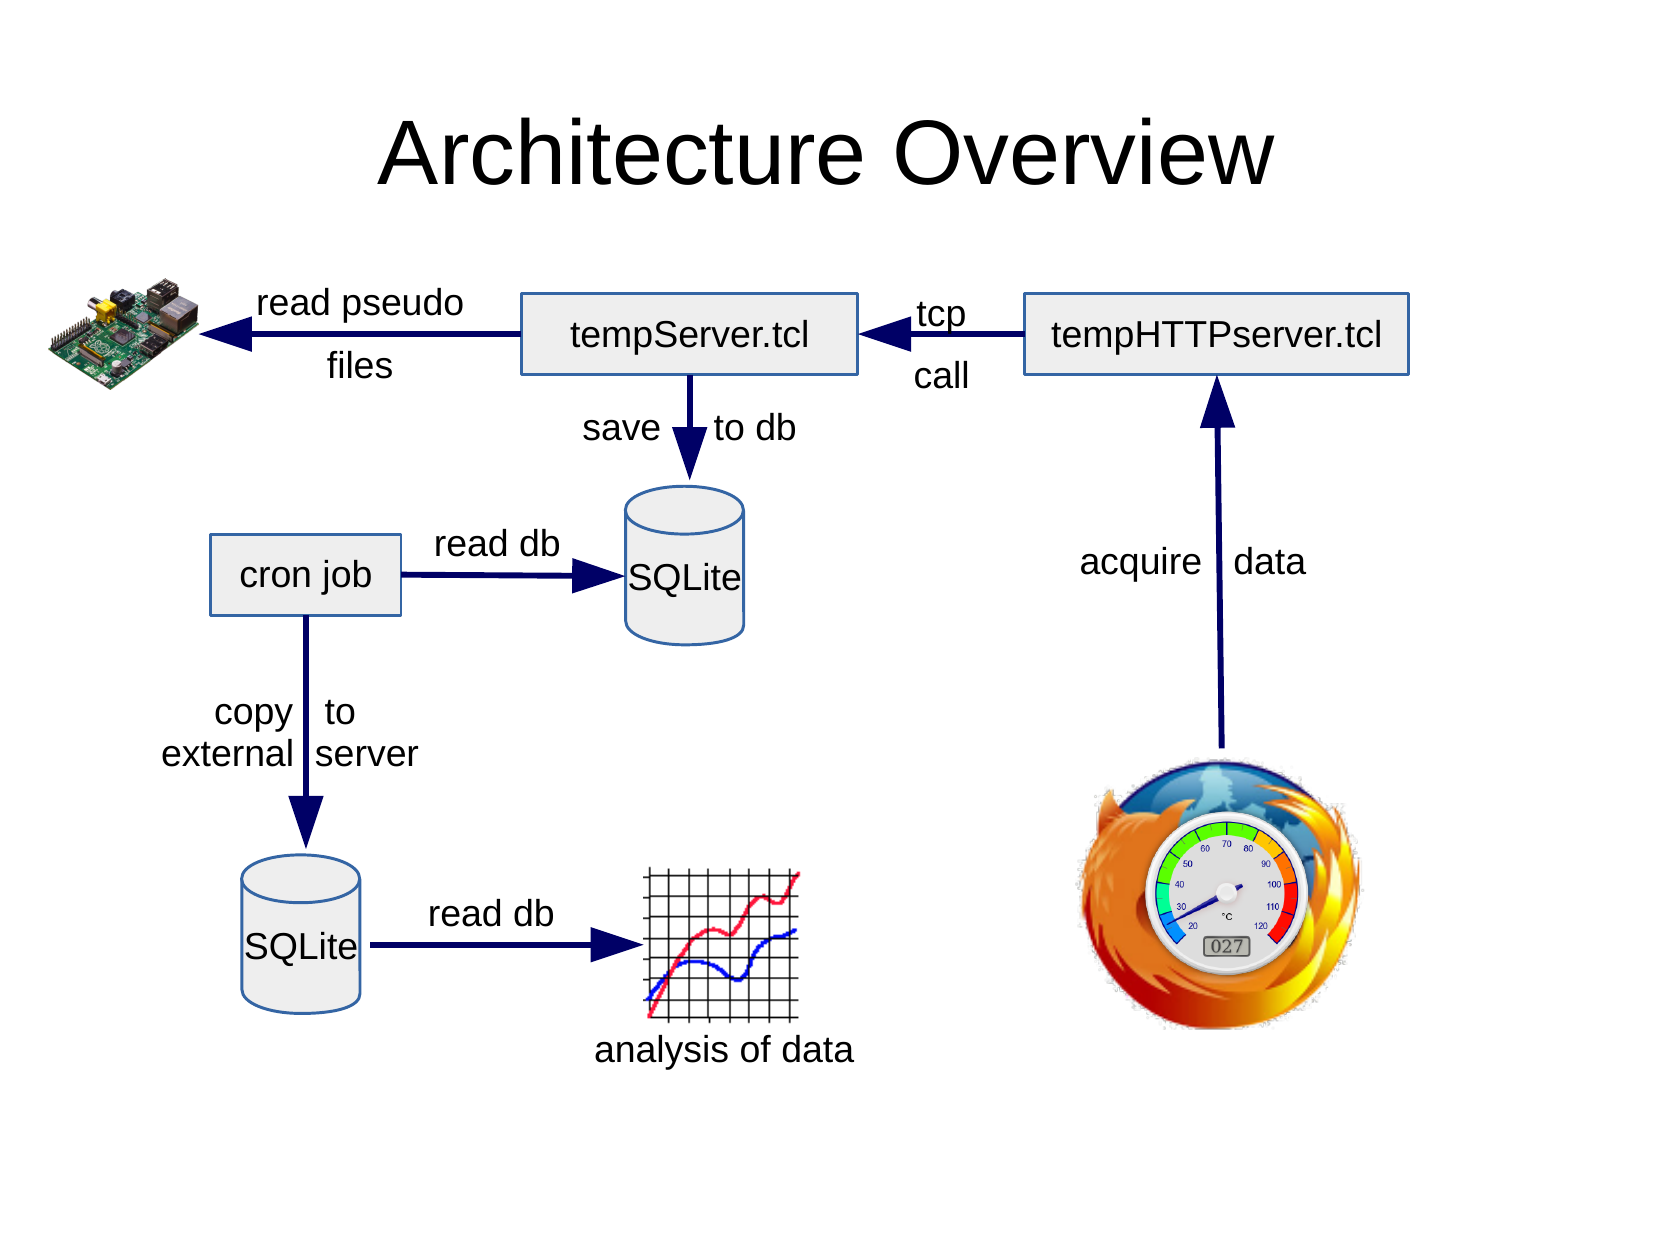

# Architecture Overview
tempServer.tcl
tempHTTPserver.tcl
SQLite
cron job
SQLite
analysis of data